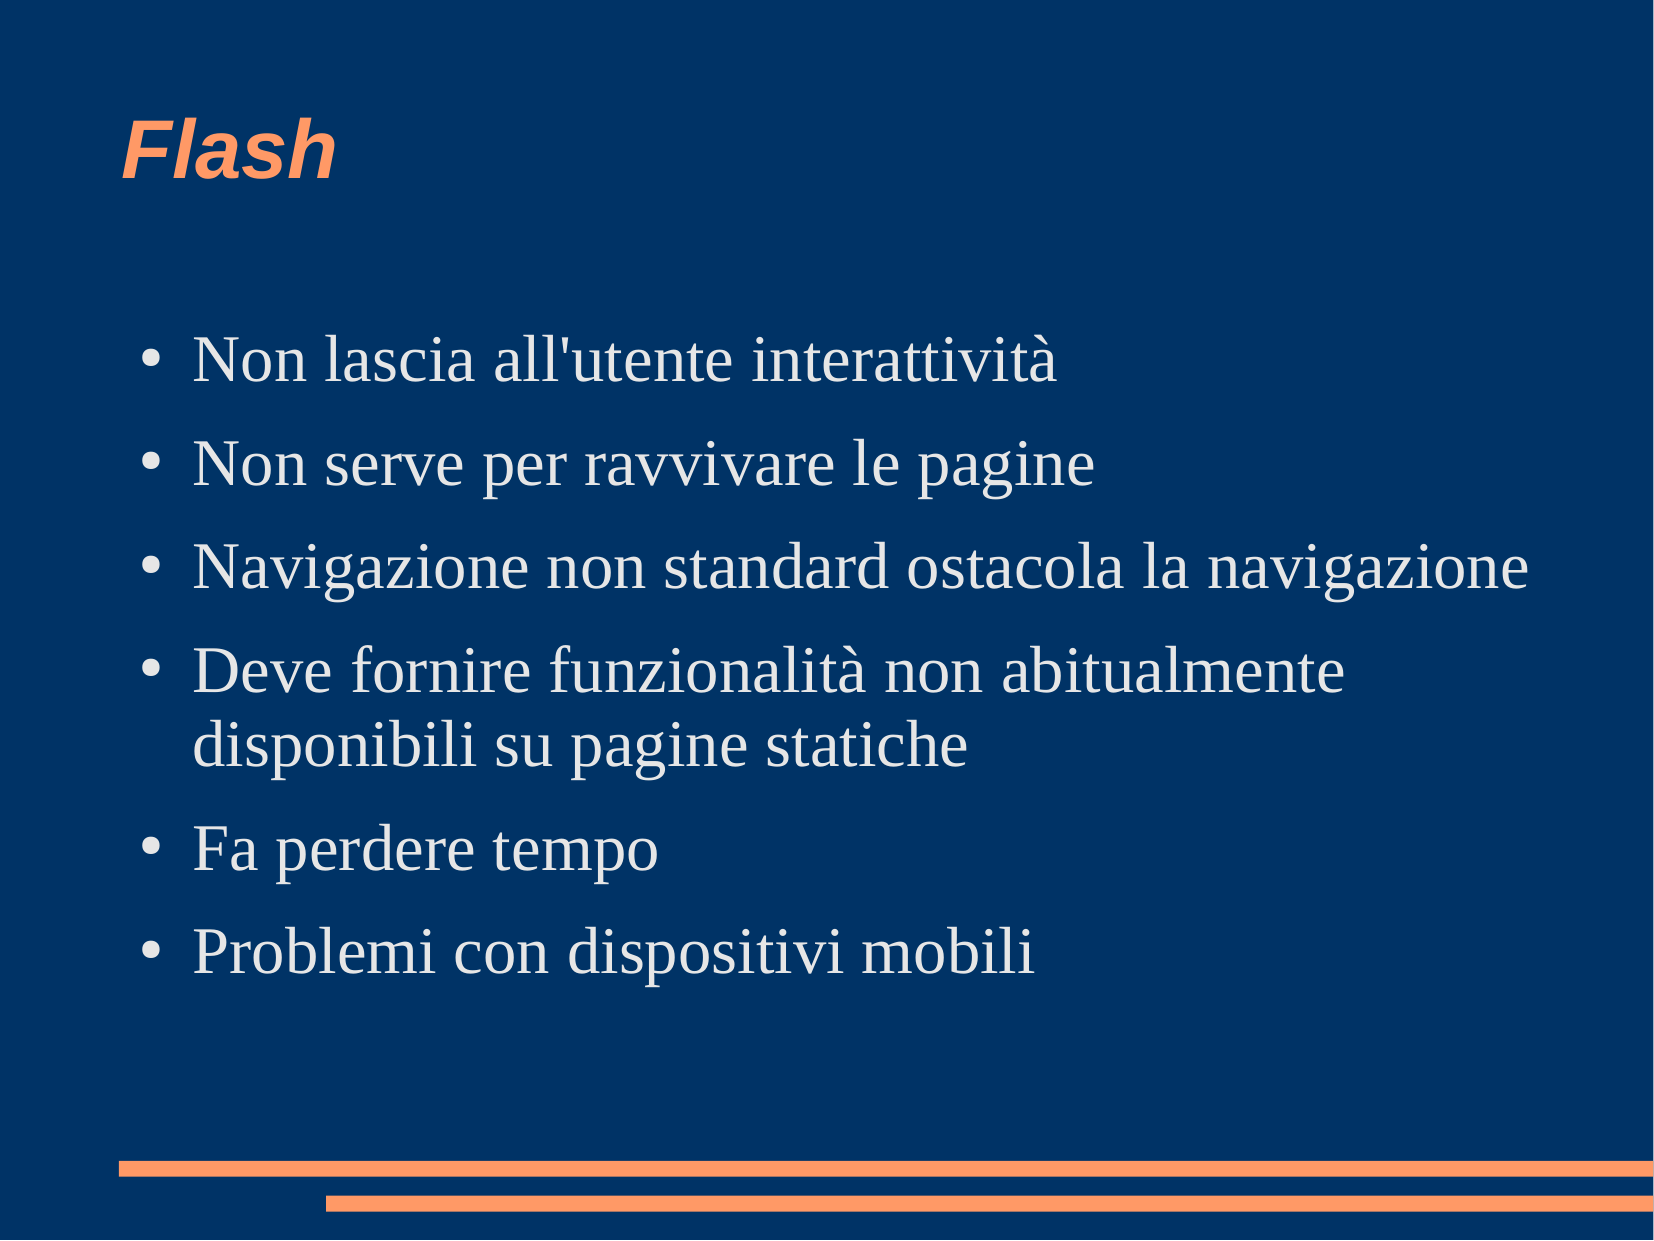

# Flash
Non lascia all'utente interattività
Non serve per ravvivare le pagine
Navigazione non standard ostacola la navigazione
Deve fornire funzionalità non abitualmente disponibili su pagine statiche
Fa perdere tempo
Problemi con dispositivi mobili